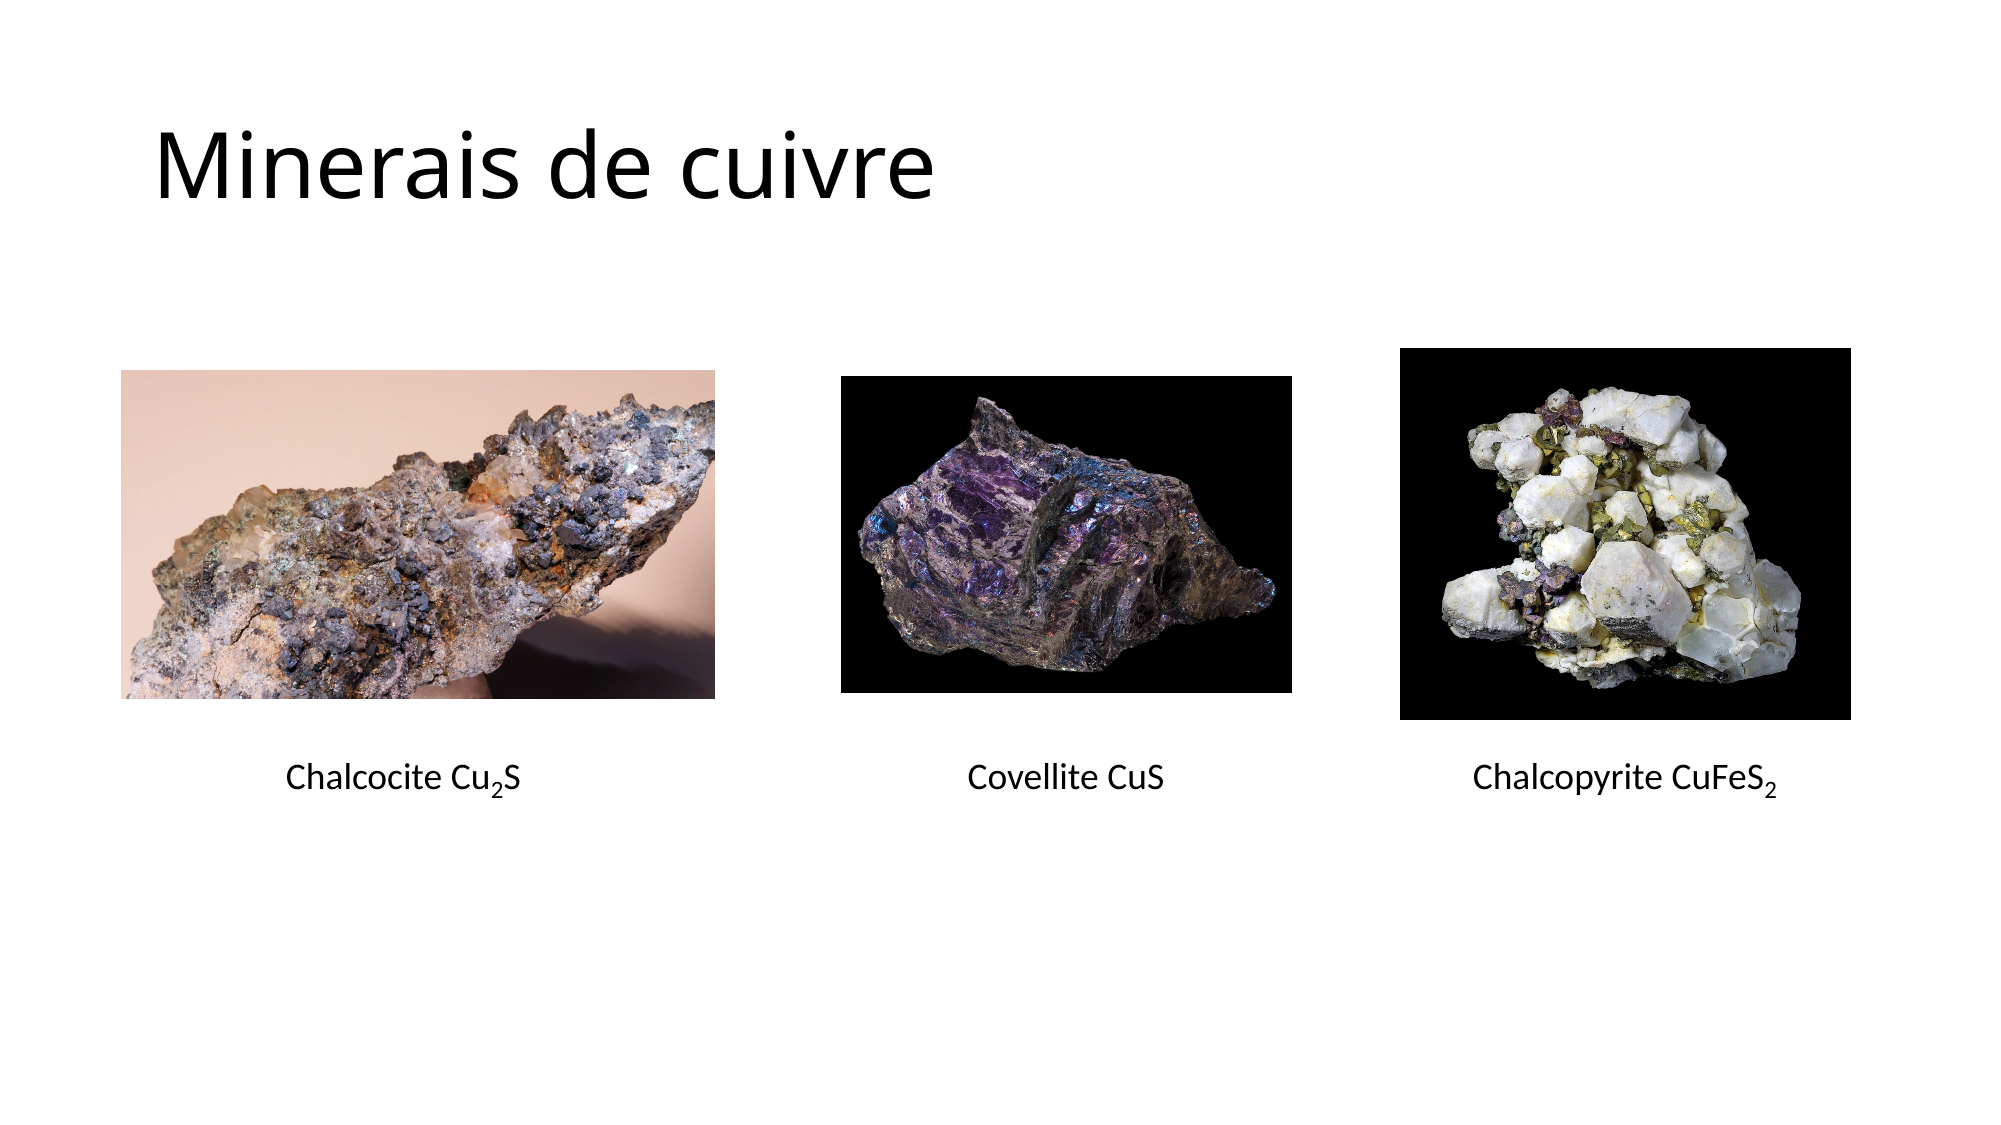

# Minerais de cuivre
Chalcocite Cu2S
Covellite CuS
Chalcopyrite CuFeS2